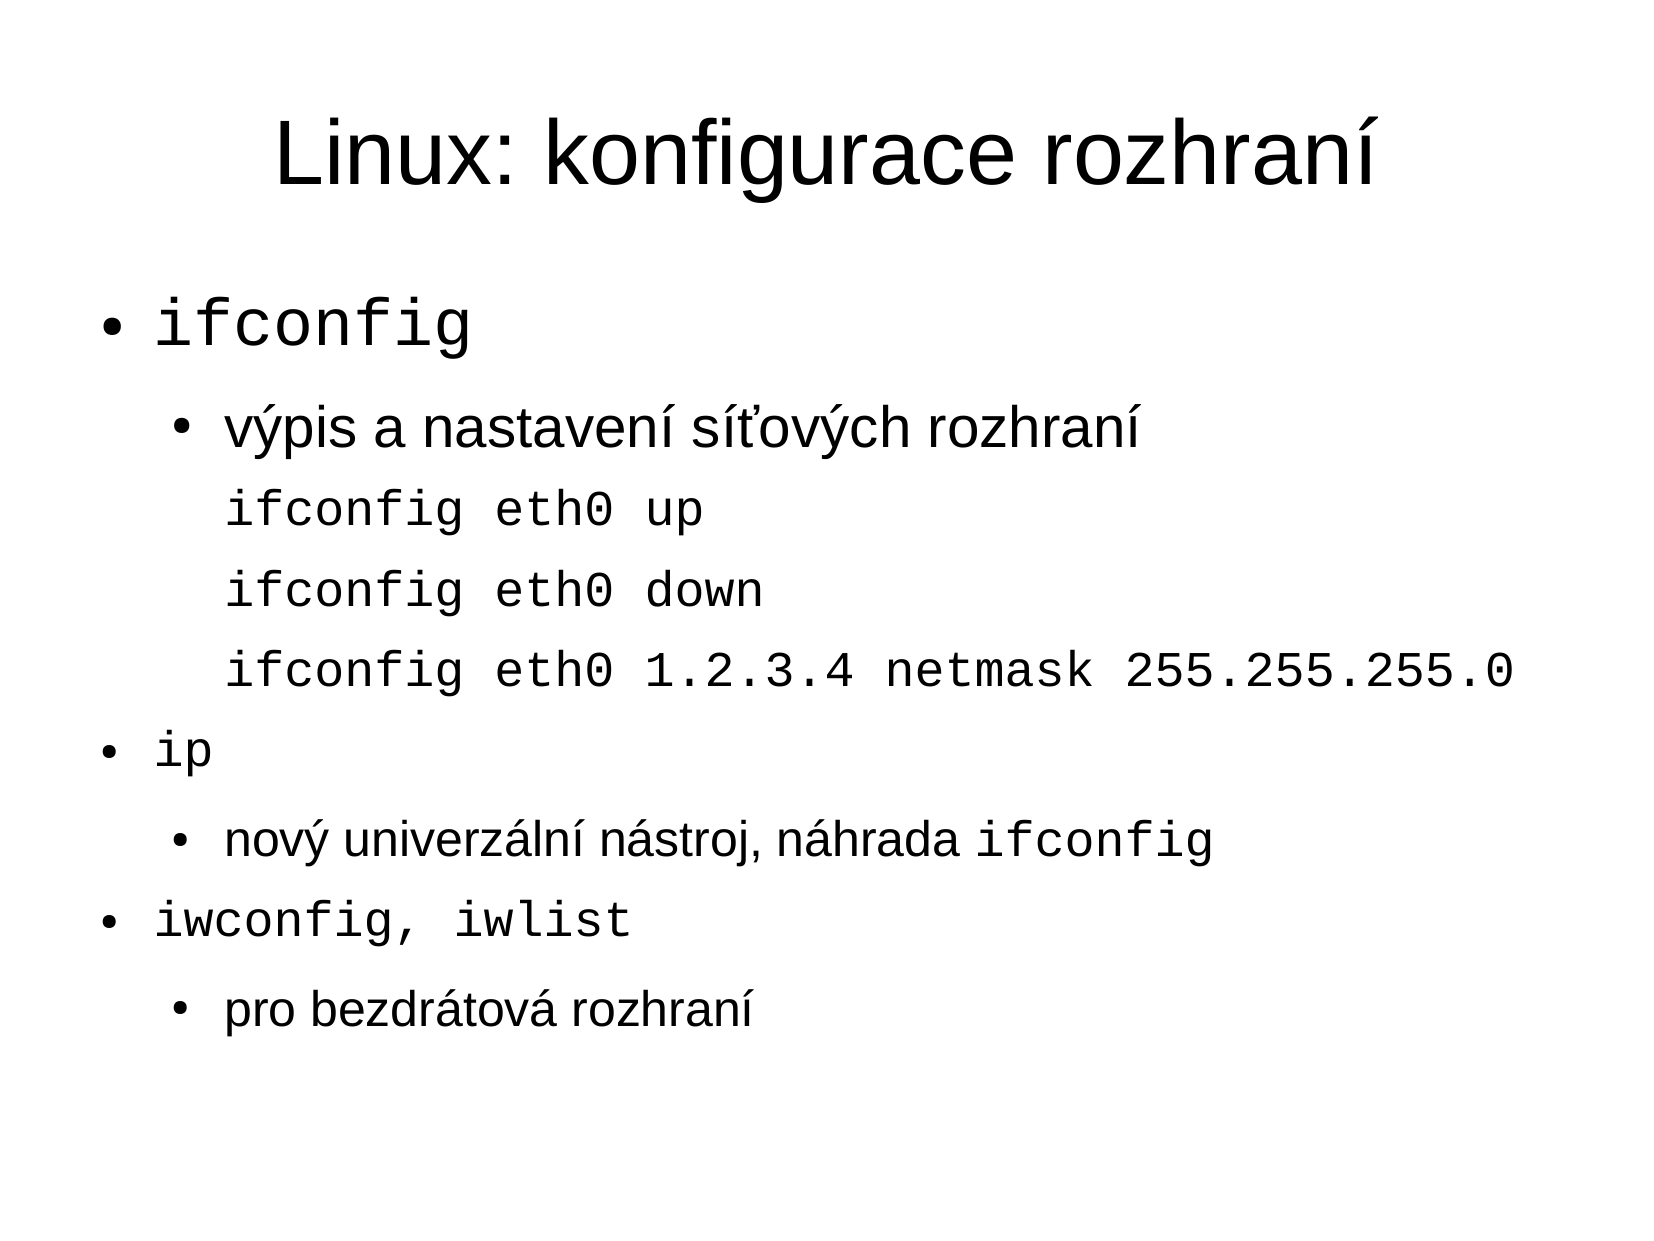

# Linux: konfigurace rozhraní
ifconfig
výpis a nastavení síťových rozhraní
ifconfig eth0 up
ifconfig eth0 down
ifconfig eth0 1.2.3.4 netmask 255.255.255.0
ip
nový univerzální nástroj, náhrada ifconfig
iwconfig, iwlist
pro bezdrátová rozhraní